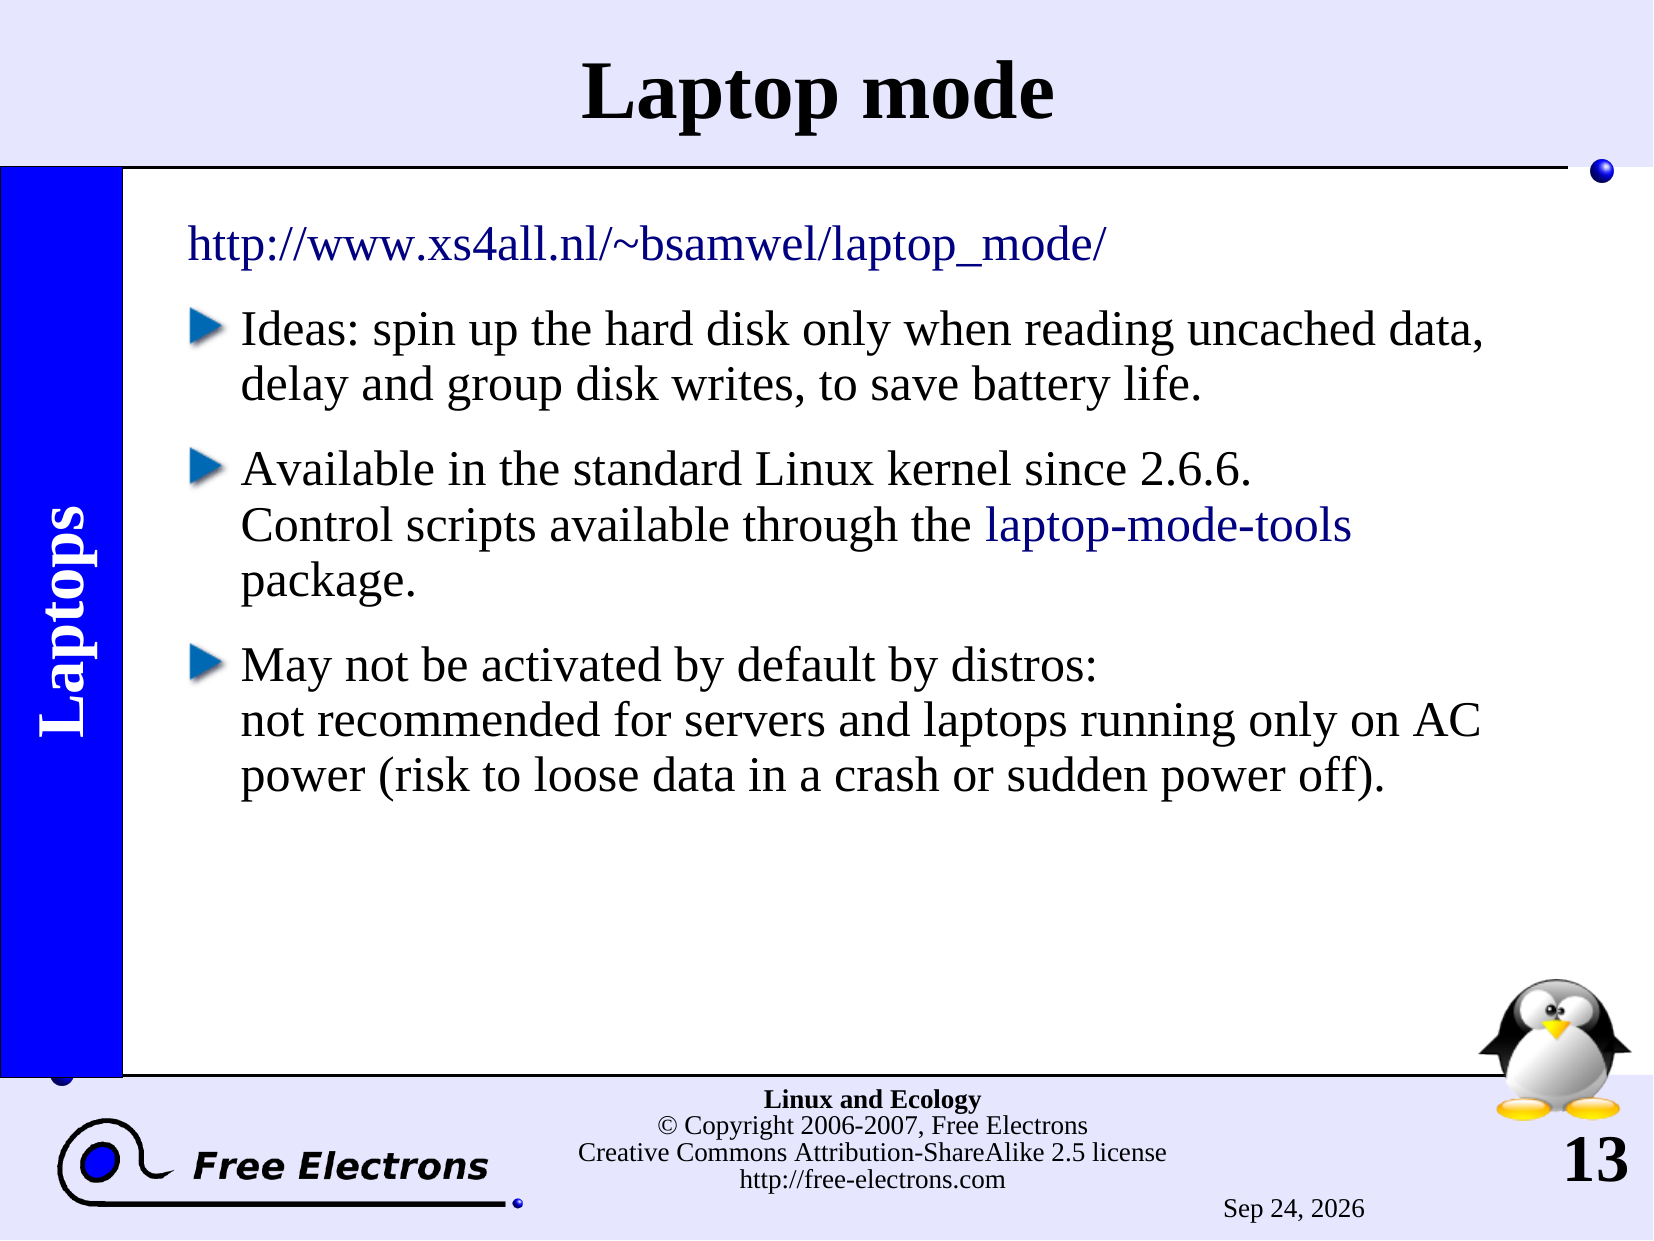

# Laptop mode
http://www.xs4all.nl/~bsamwel/laptop_mode/
Ideas: spin up the hard disk only when reading uncached data, delay and group disk writes, to save battery life.
Available in the standard Linux kernel since 2.6.6.
Control scripts available through the laptop-mode-tools package.
May not be activated by default by distros:
not recommended for servers and laptops running only on AC power (risk to loose data in a crash or sudden power off).
Laptops